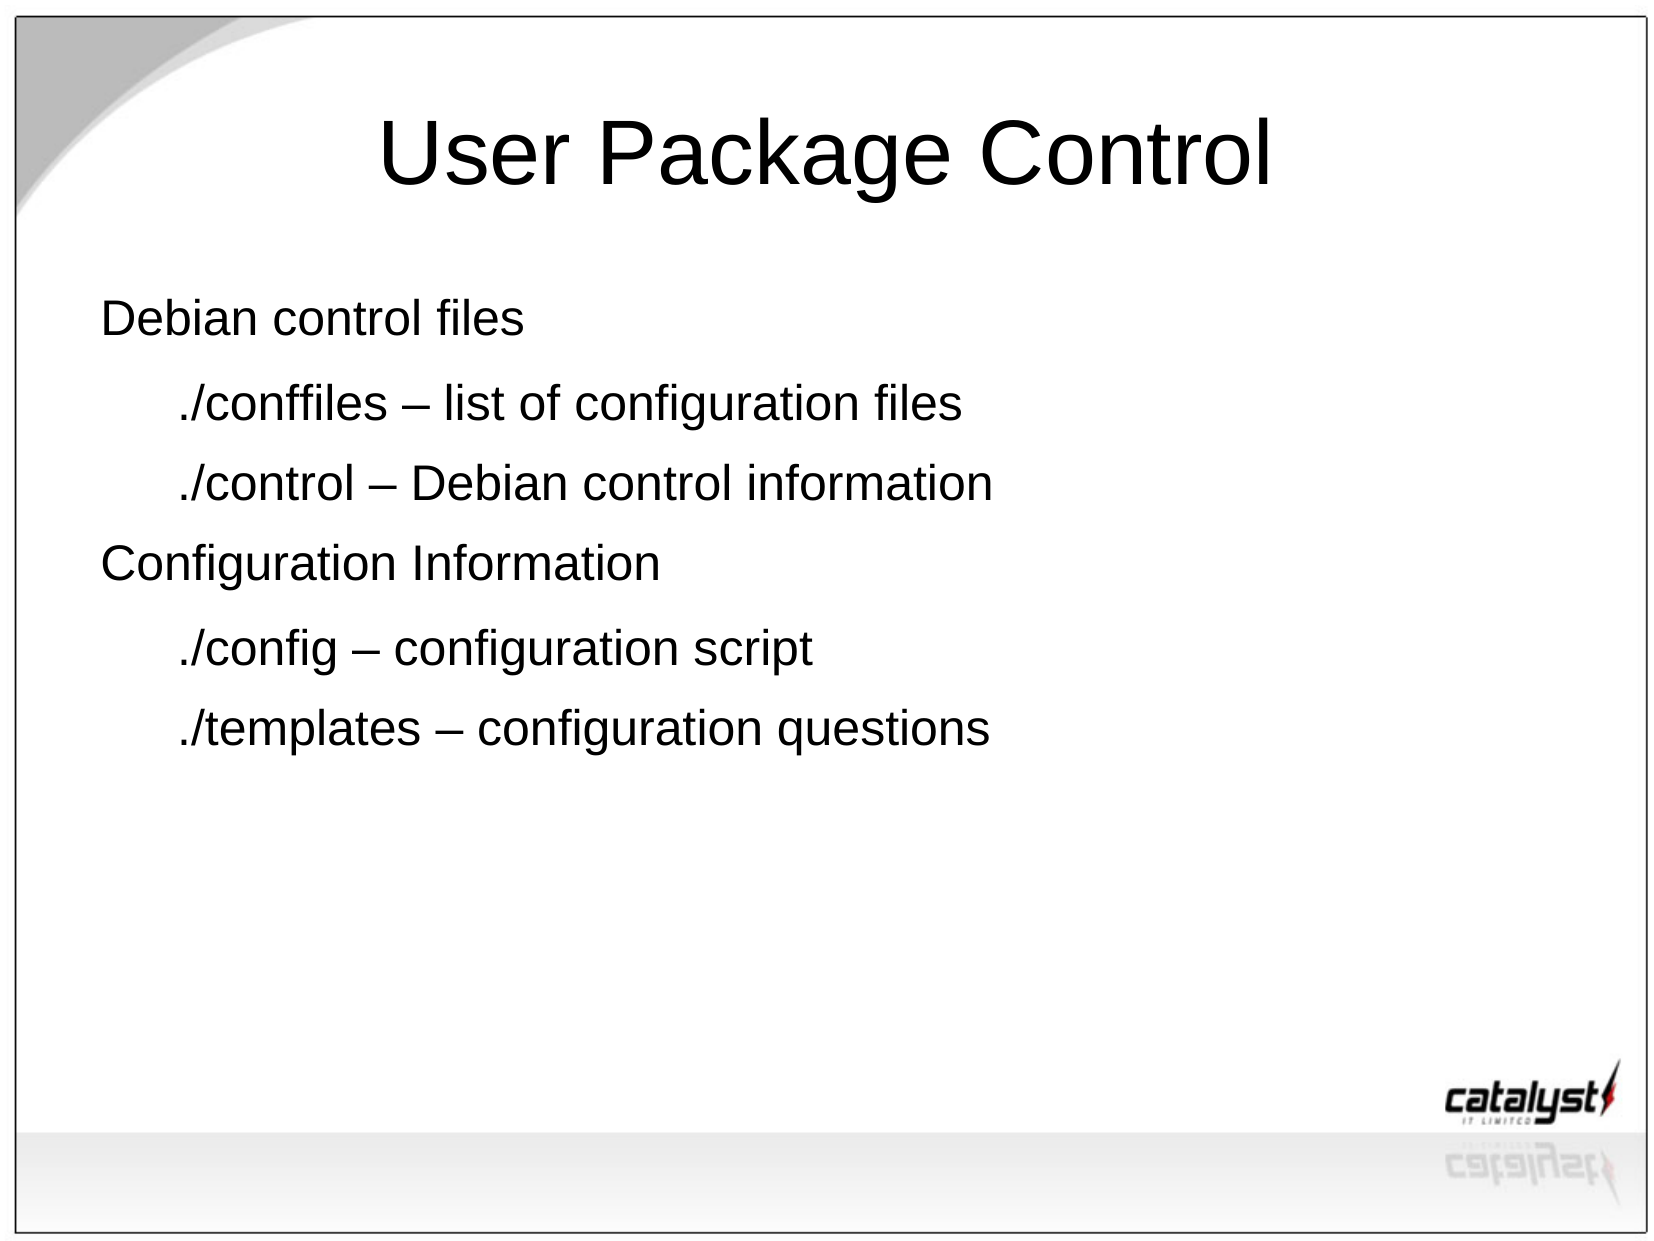

# User Package Control
Debian control files
./conffiles – list of configuration files
./control – Debian control information
Configuration Information
./config – configuration script
./templates – configuration questions